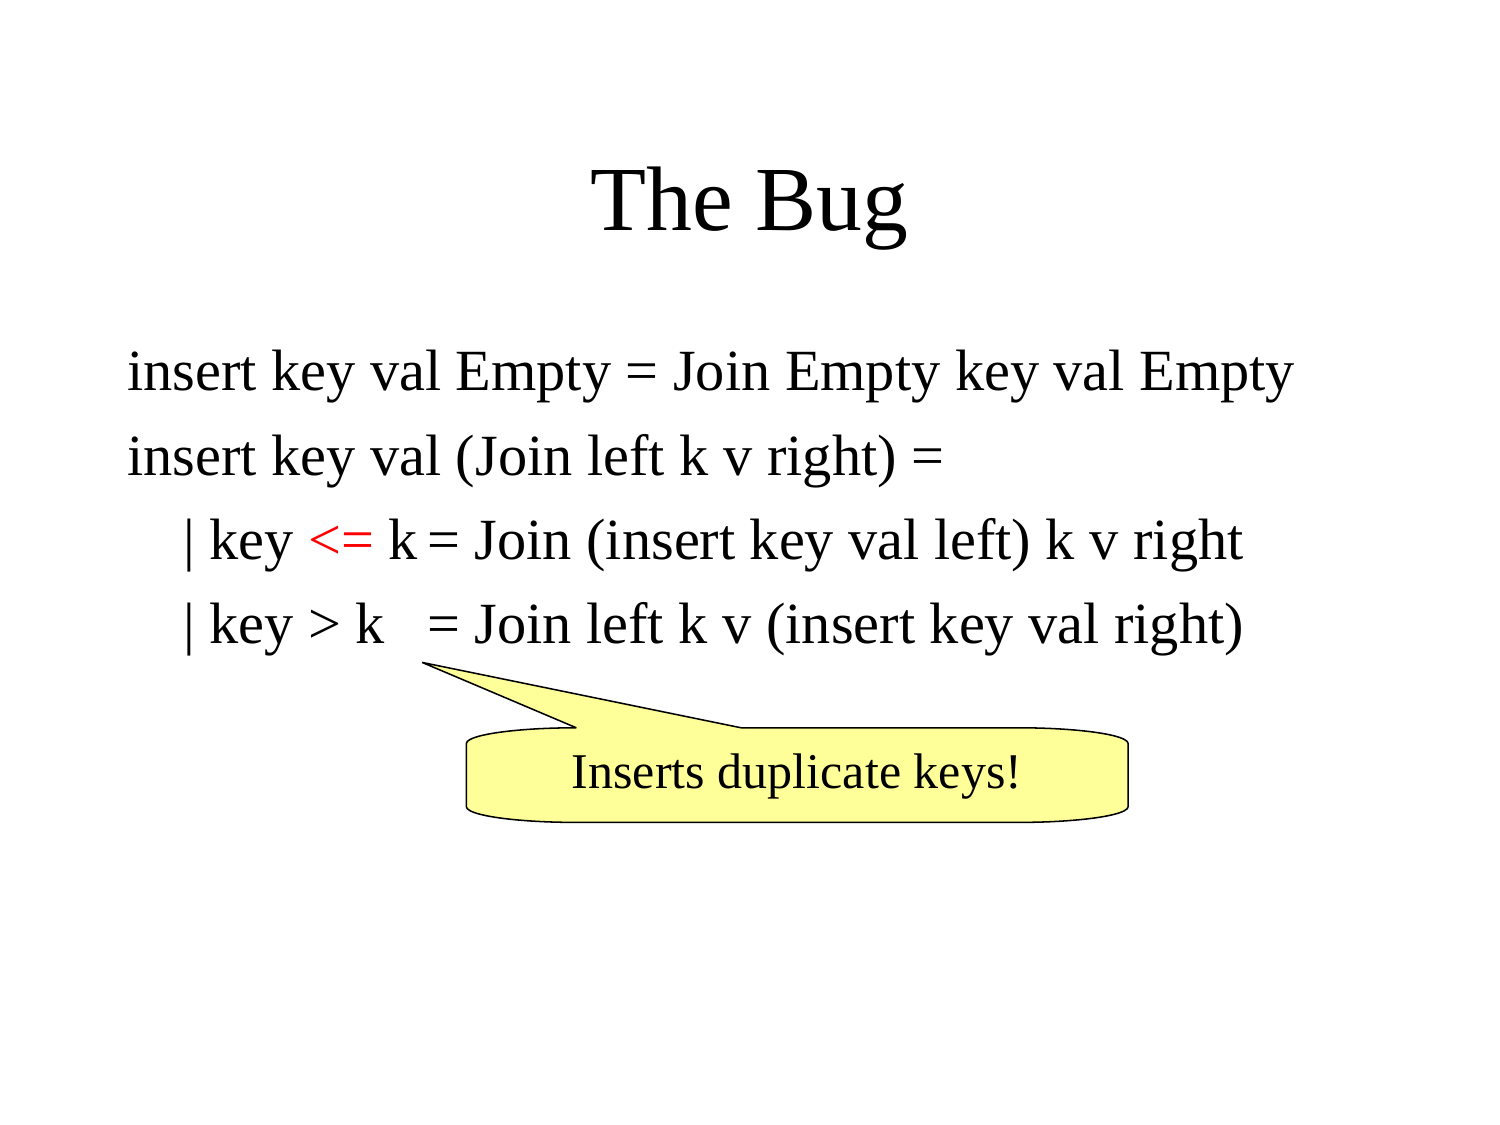

# The Bug
insert key val Empty = Join Empty key val Empty
insert key val (Join left k v right) =
	| key <= k	= Join (insert key val left) k v right
	| key > k	= Join left k v (insert key val right)
Inserts duplicate keys!